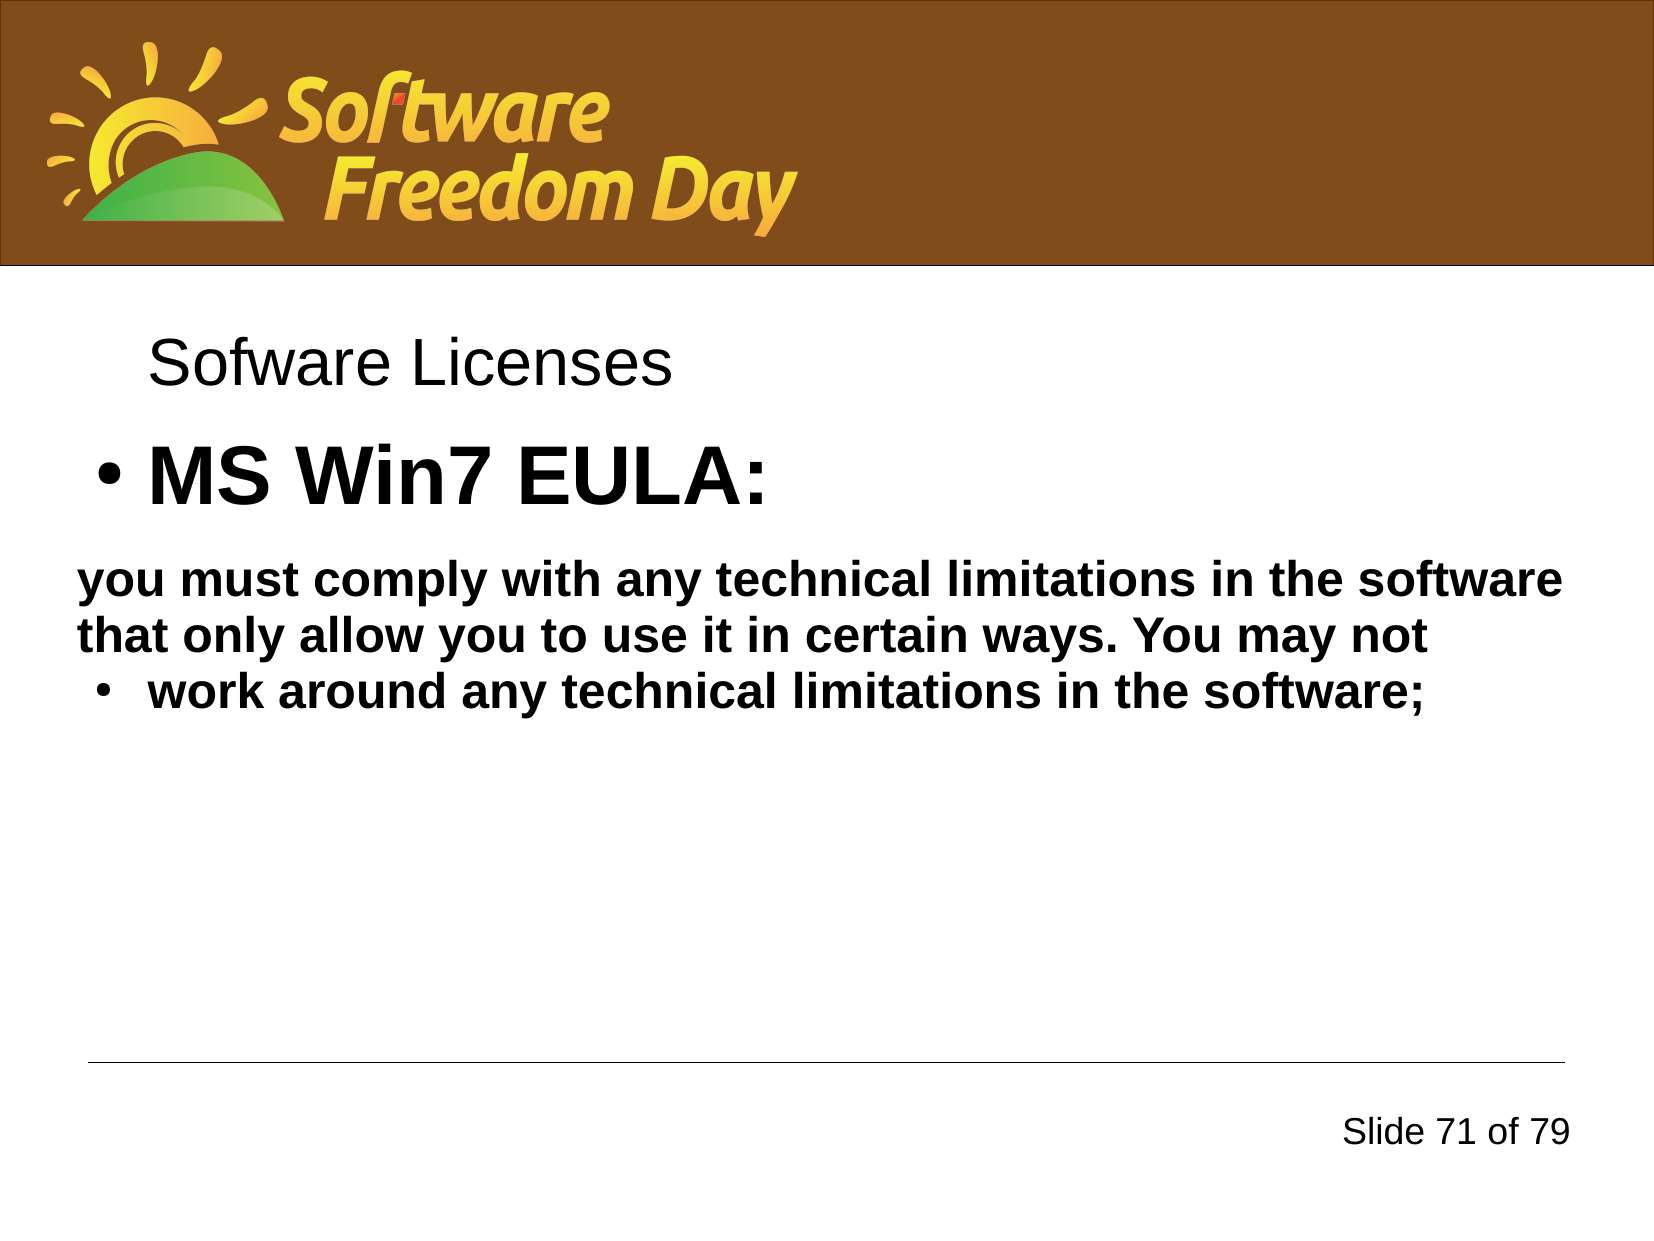

#
Sofware Licenses
MS Win7 EULA:
you must comply with any technical limitations in the software that only allow you to use it in certain ways. You may not
work around any technical limitations in the software;
71